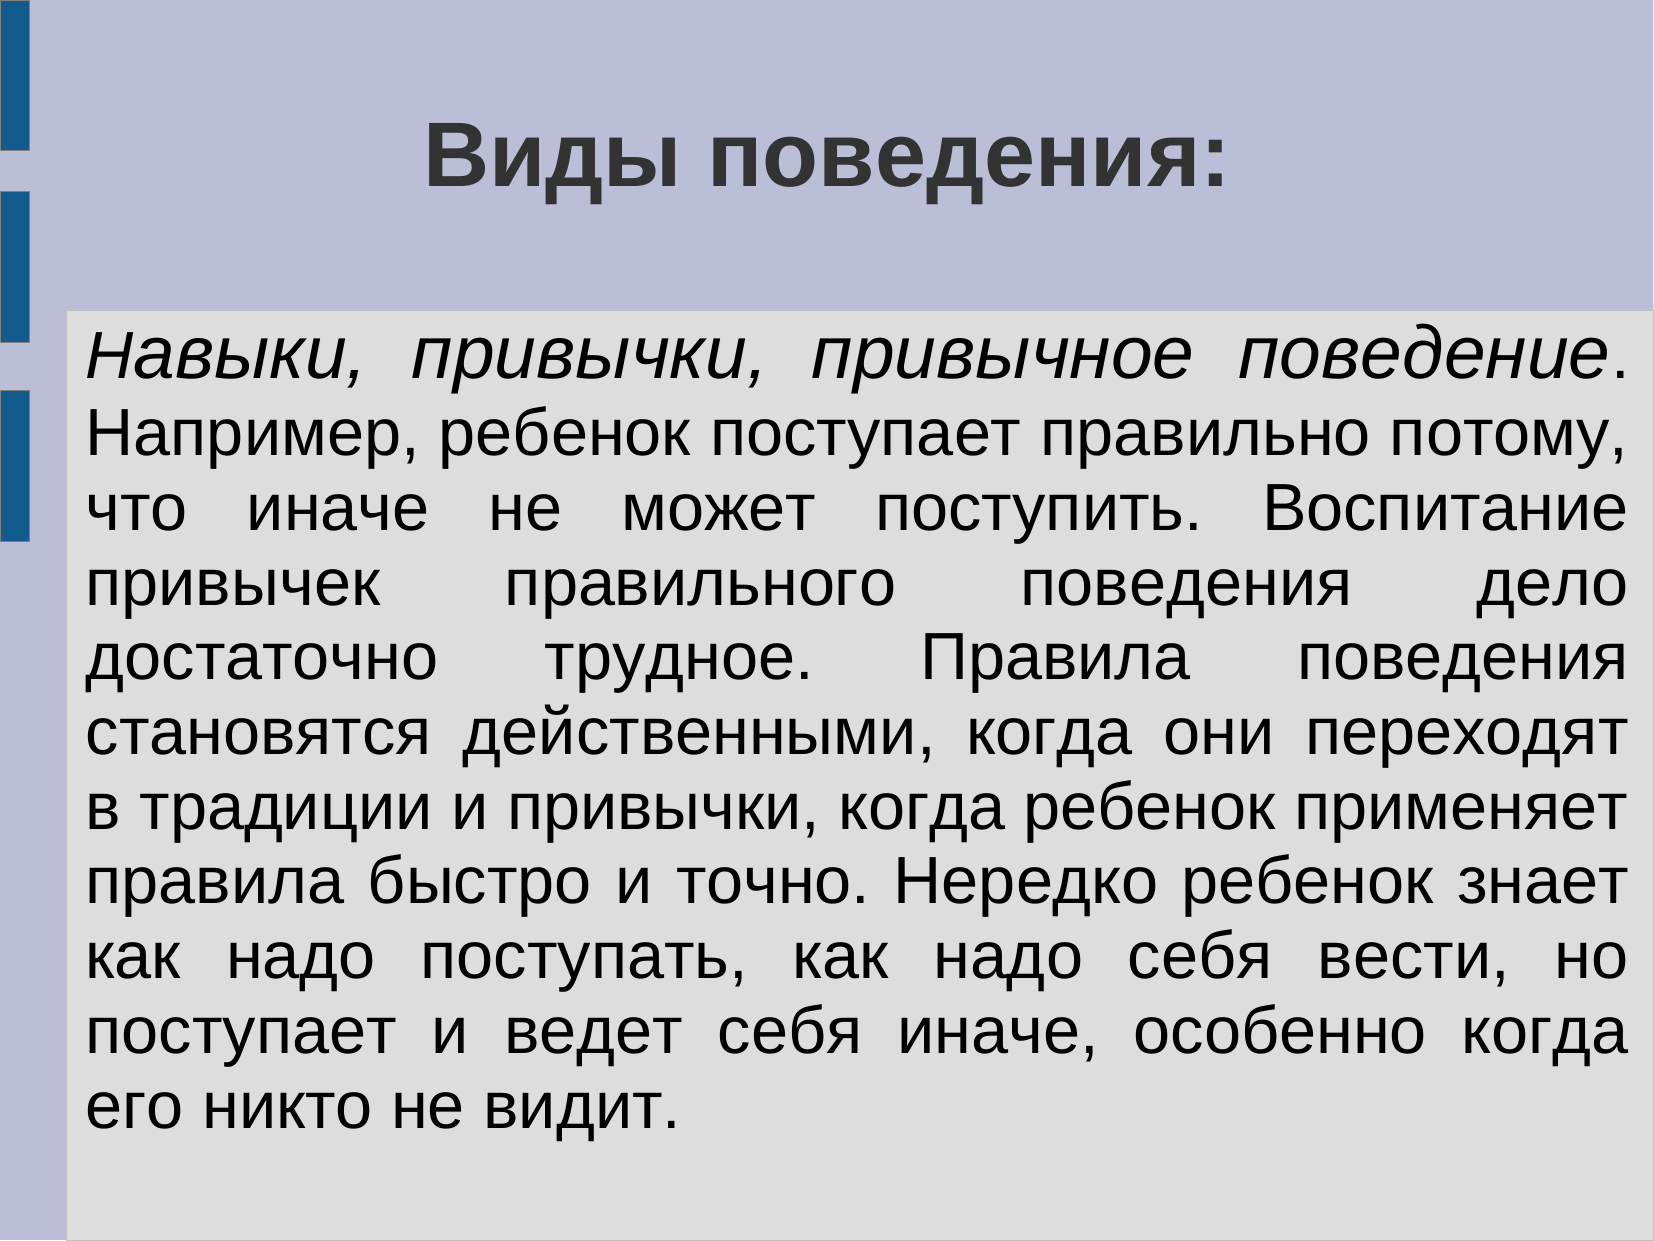

# Виды поведения:
Навыки, привычки, привычное поведение. Например, ребенок поступает правильно потому, что иначе не может поступить. Воспитание привычек правильного поведения дело достаточно трудное. Правила поведения становятся действенными, когда они переходят в традиции и привычки, когда ребенок применяет правила быстро и точно. Нередко ребенок знает как надо поступать, как надо себя вести, но поступает и ведет себя иначе, особенно когда его никто не видит.